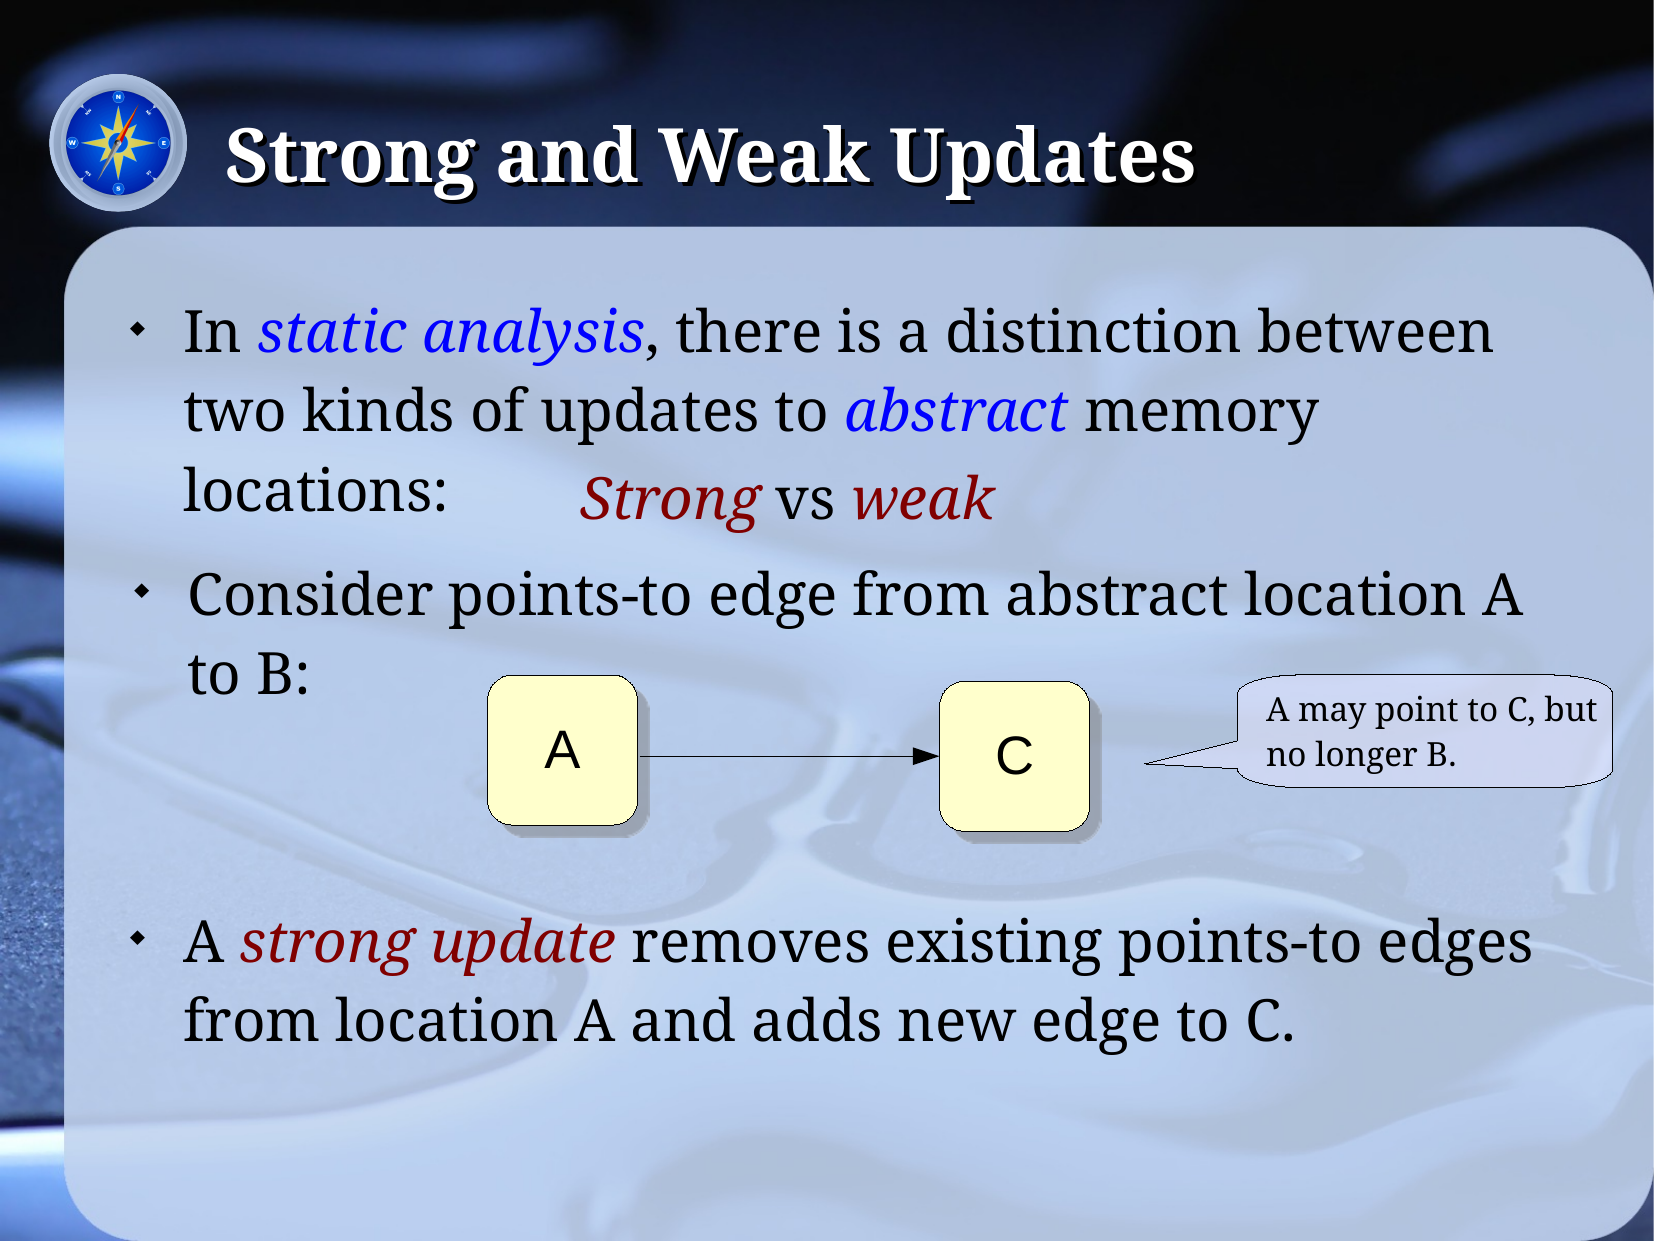

# Strong and Weak Updates
In static analysis, there is a distinction between two kinds of updates to abstract memory locations:
Strong vs weak
Consider points-to edge from abstract location A to B:
A may point to C, but
no longer B.
A
C
A strong update removes existing points-to edges from location A and adds new edge to C.